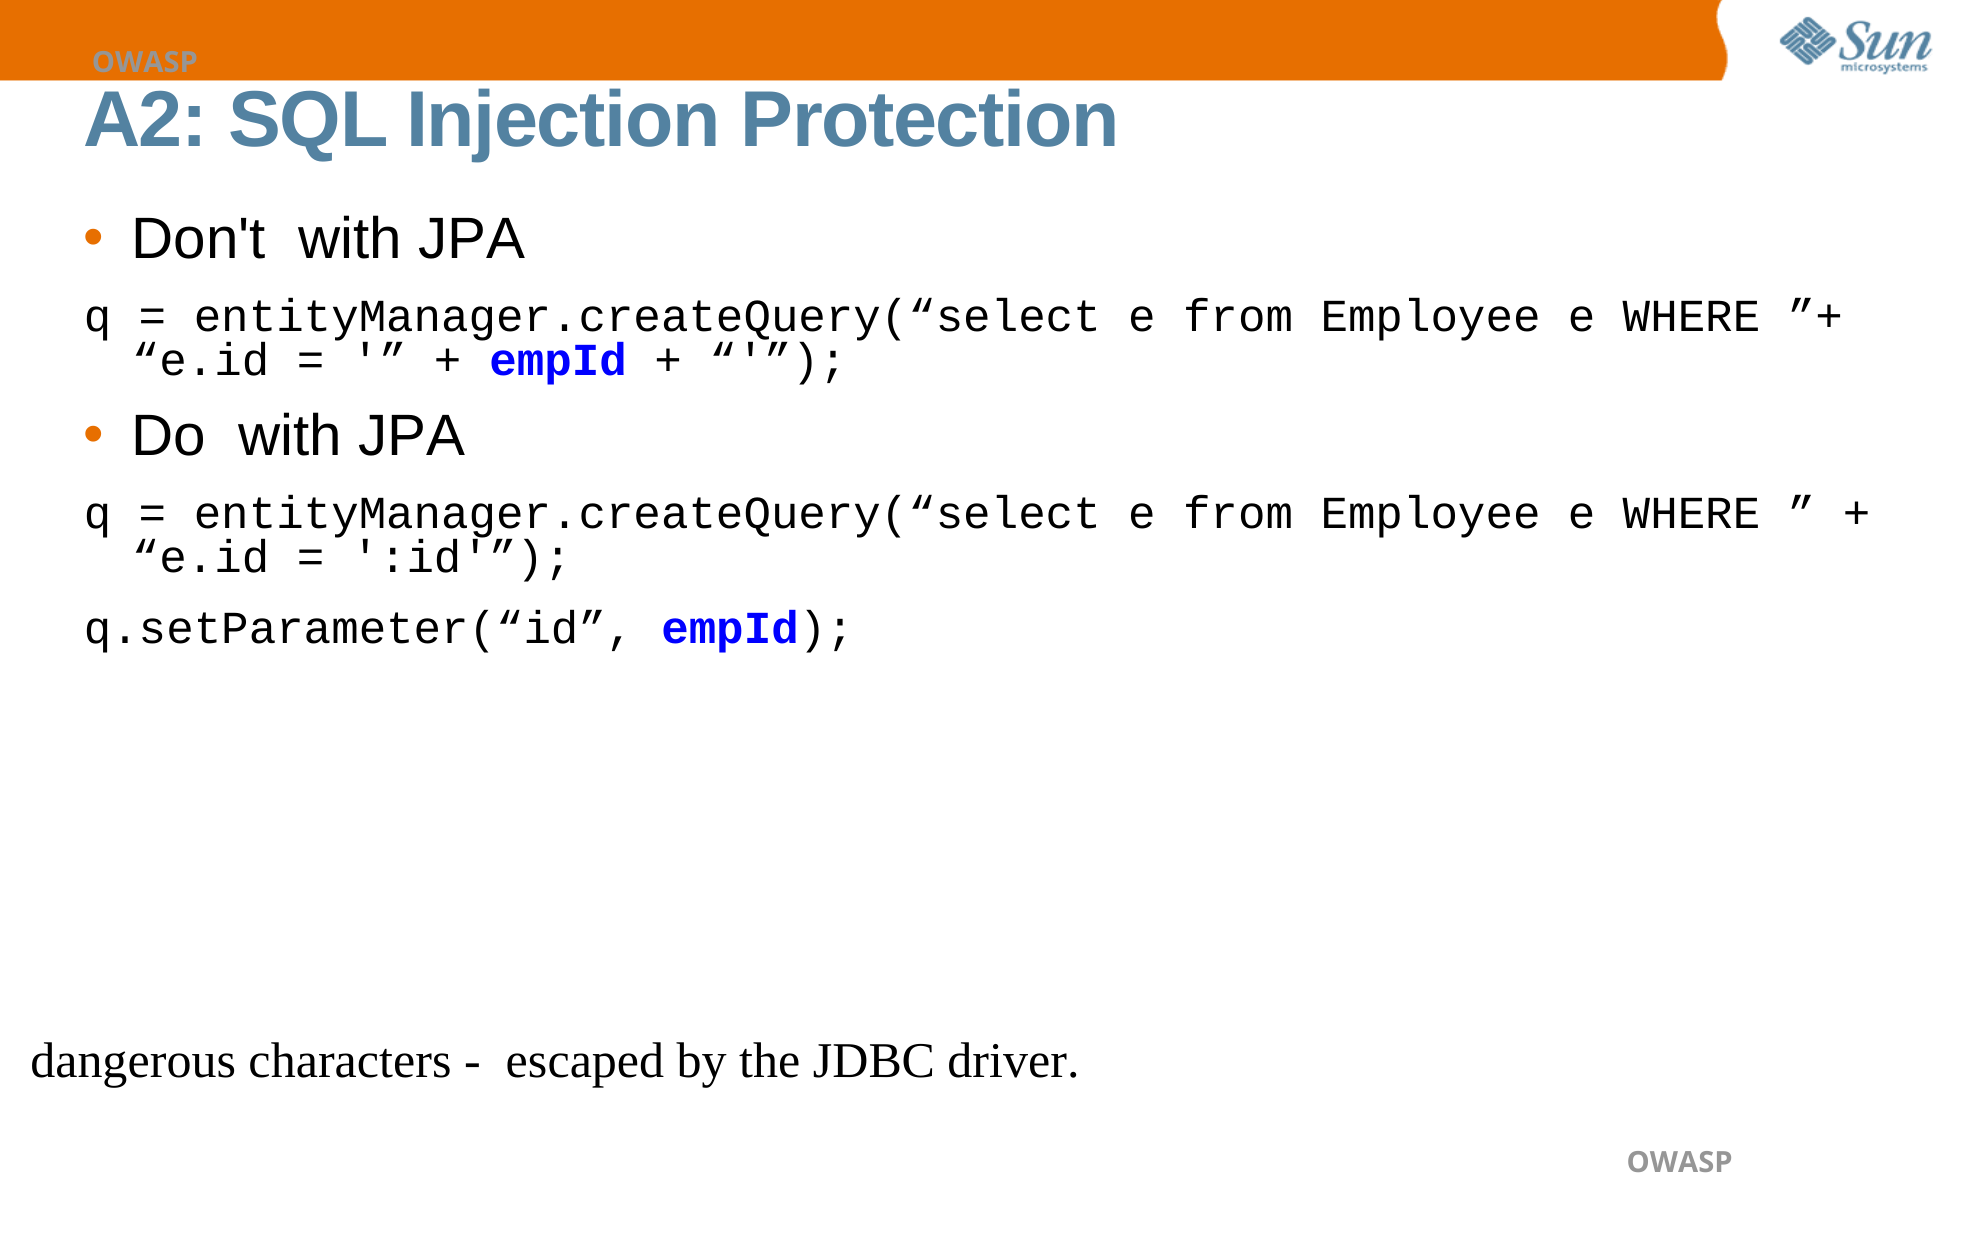

A2: SQL Injection Protection
# Don't with JPA
q = entityManager.createQuery(“select e from Employee e WHERE ”+ “e.id = '” + empId + “'”);
Do with JPA
q = entityManager.createQuery(“select e from Employee e WHERE ” + “e.id = ':id'”);
q.setParameter(“id”, empId);
dangerous characters - escaped by the JDBC driver.